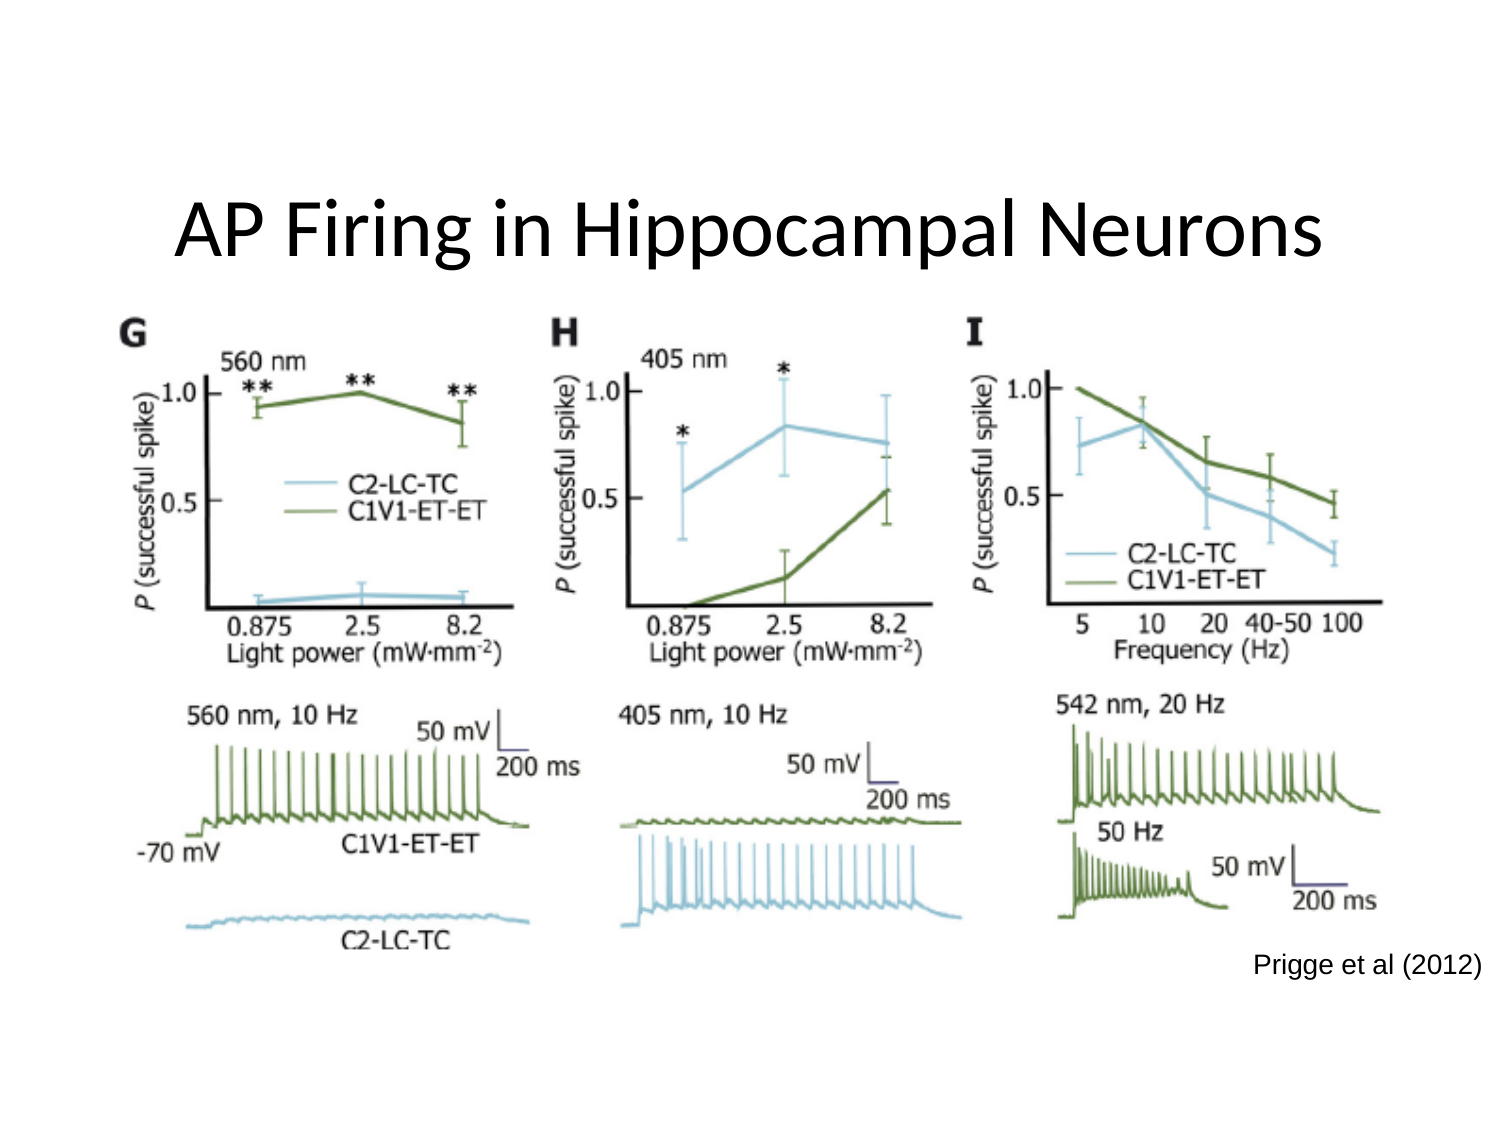

# AP Firing in Hippocampal Neurons
Prigge et al (2012)